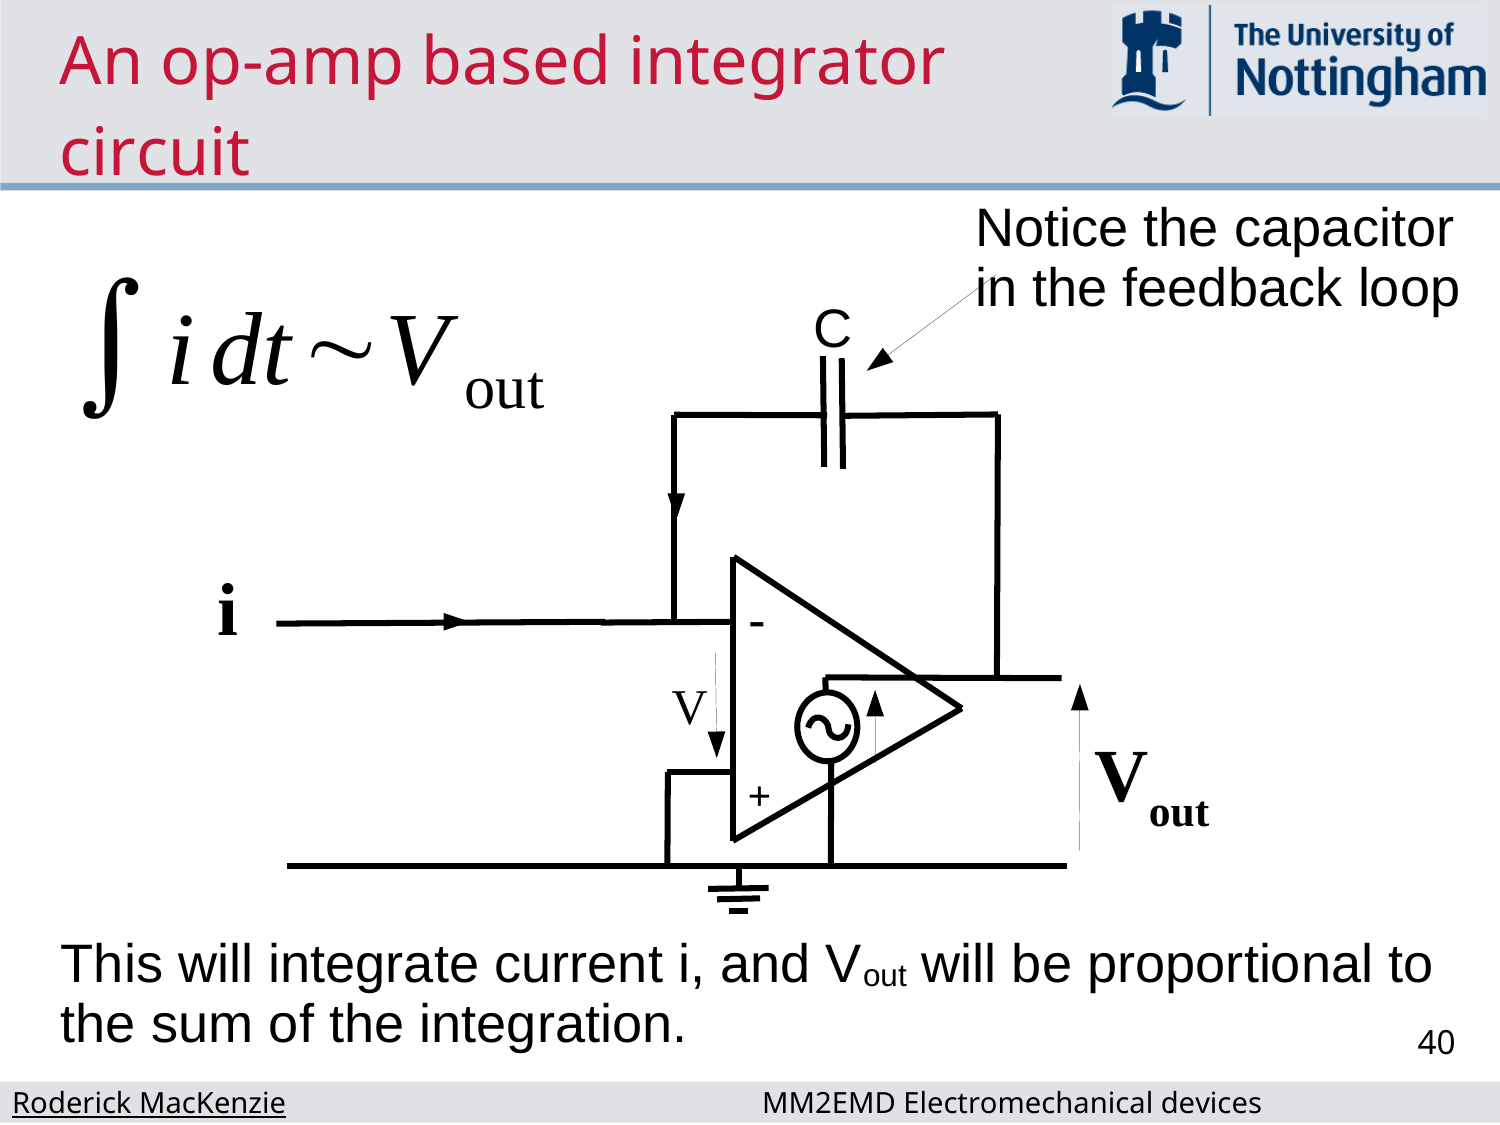

# An op-amp based integrator circuit
Notice the capacitor in the feedback loop
C
i
-
V
Vout
+
This will integrate current i, and Vout will be proportional to the sum of the integration.